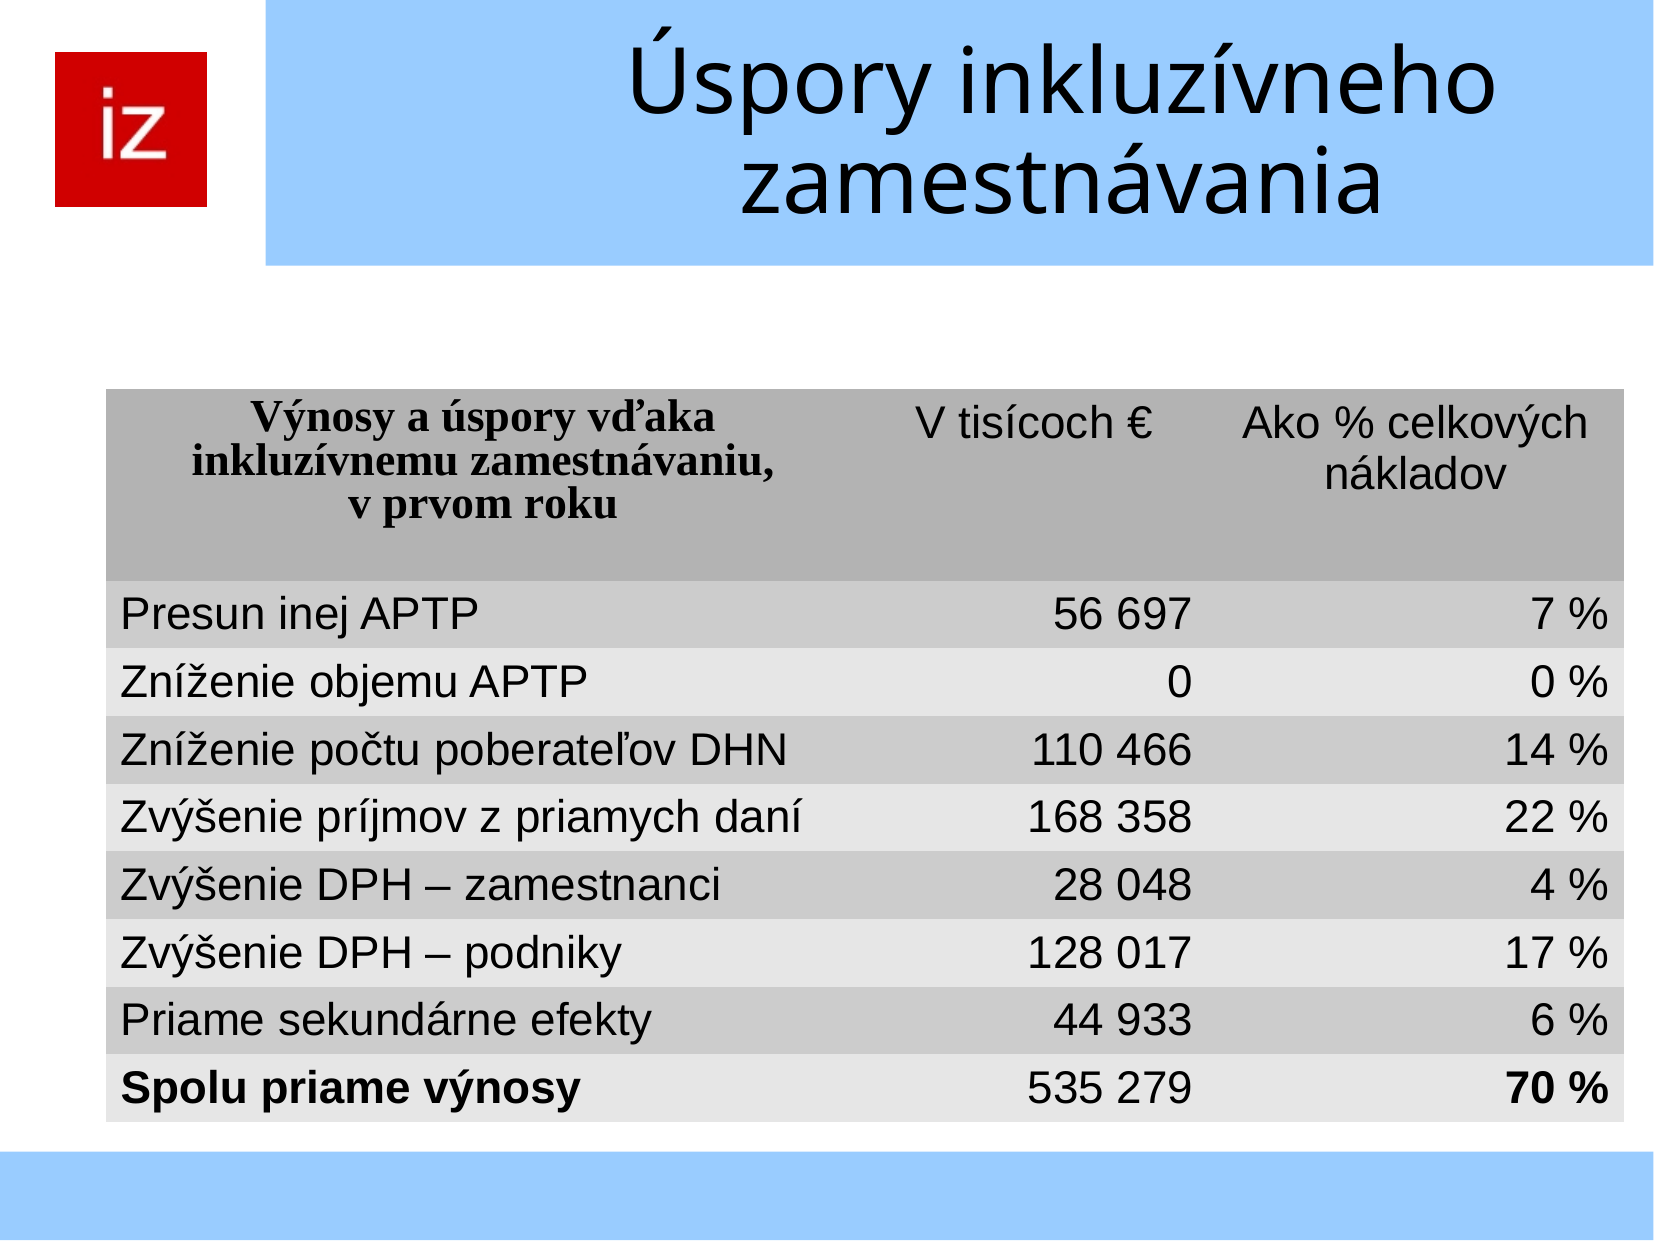

# Úspory inkluzívneho zamestnávania
| Výnosy a úspory vďaka inkluzívnemu zamestnávaniu, v prvom roku | V tisícoch € | Ako % celkových nákladov |
| --- | --- | --- |
| Presun inej APTP | 56 697 | 7 % |
| Zníženie objemu APTP | 0 | 0 % |
| Zníženie počtu poberateľov DHN | 110 466 | 14 % |
| Zvýšenie príjmov z priamych daní | 168 358 | 22 % |
| Zvýšenie DPH – zamestnanci | 28 048 | 4 % |
| Zvýšenie DPH – podniky | 128 017 | 17 % |
| Priame sekundárne efekty | 44 933 | 6 % |
| Spolu priame výnosy | 535 279 | 70 % |